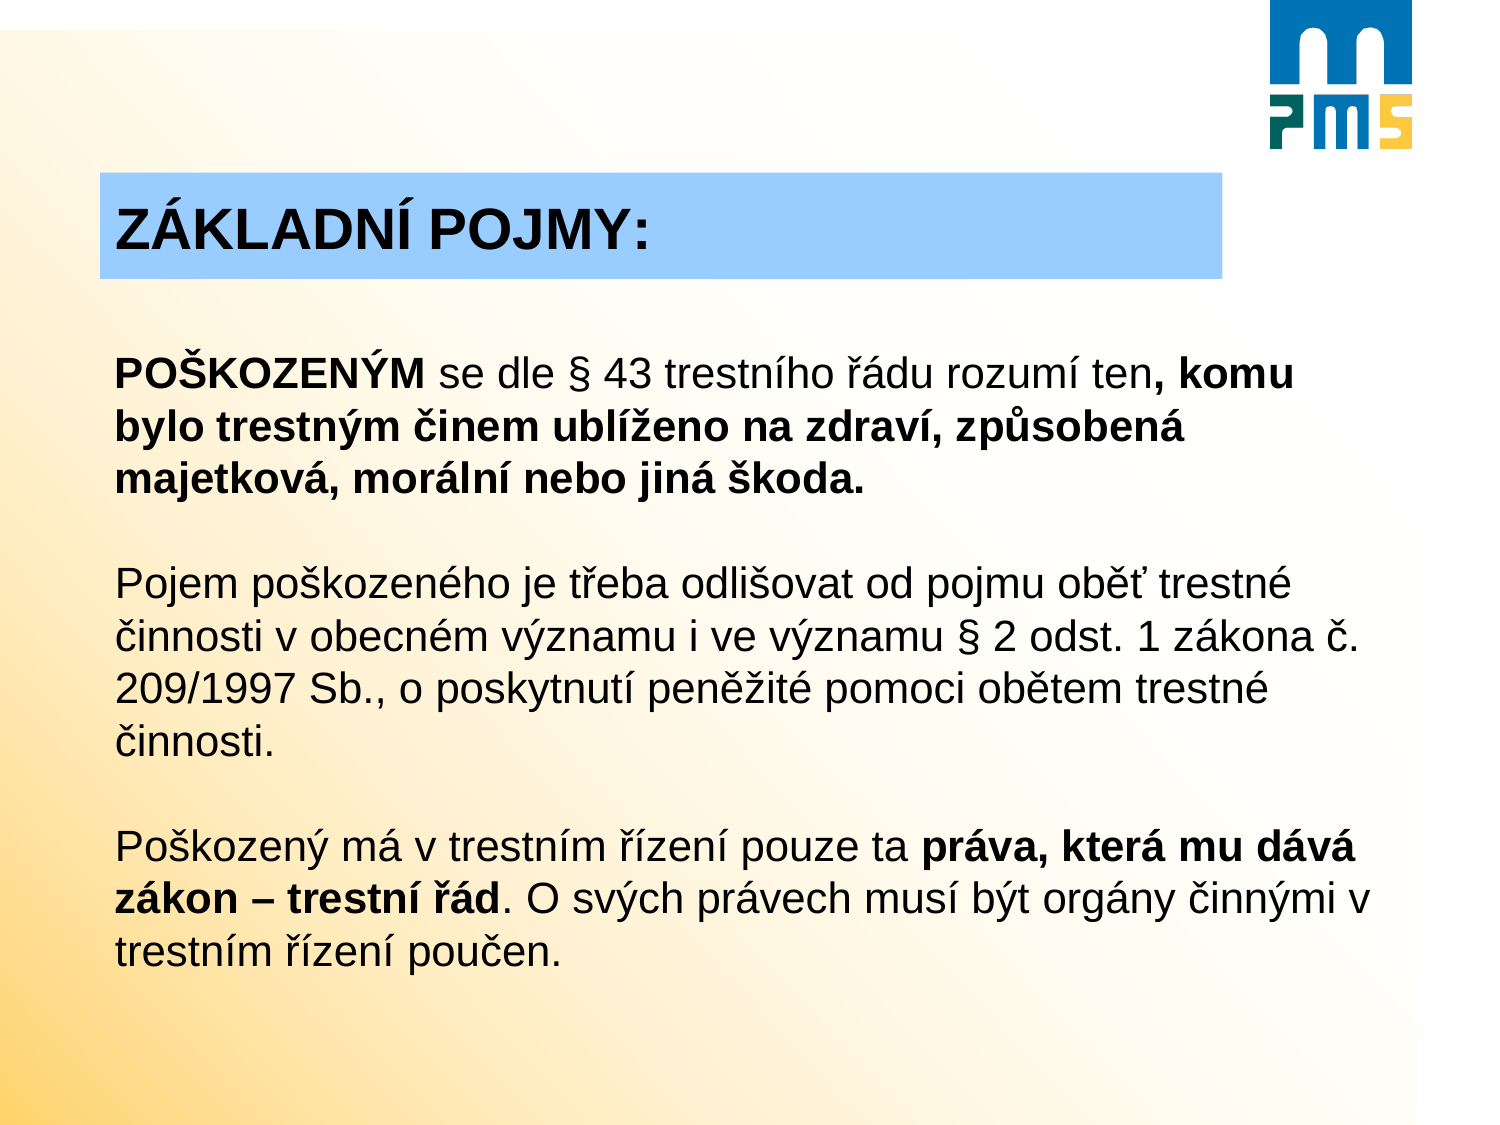

ZÁKLADNÍ POJMY:
POŠKOZENÝM se dle § 43 trestního řádu rozumí ten, komu bylo trestným činem ublíženo na zdraví, způsobená majetková, morální nebo jiná škoda.
Pojem poškozeného je třeba odlišovat od pojmu oběť trestné činnosti v obecném významu i ve významu § 2 odst. 1 zákona č. 209/1997 Sb., o poskytnutí peněžité pomoci obětem trestné činnosti.
Poškozený má v trestním řízení pouze ta práva, která mu dává zákon – trestní řád. O svých právech musí být orgány činnými v trestním řízení poučen.